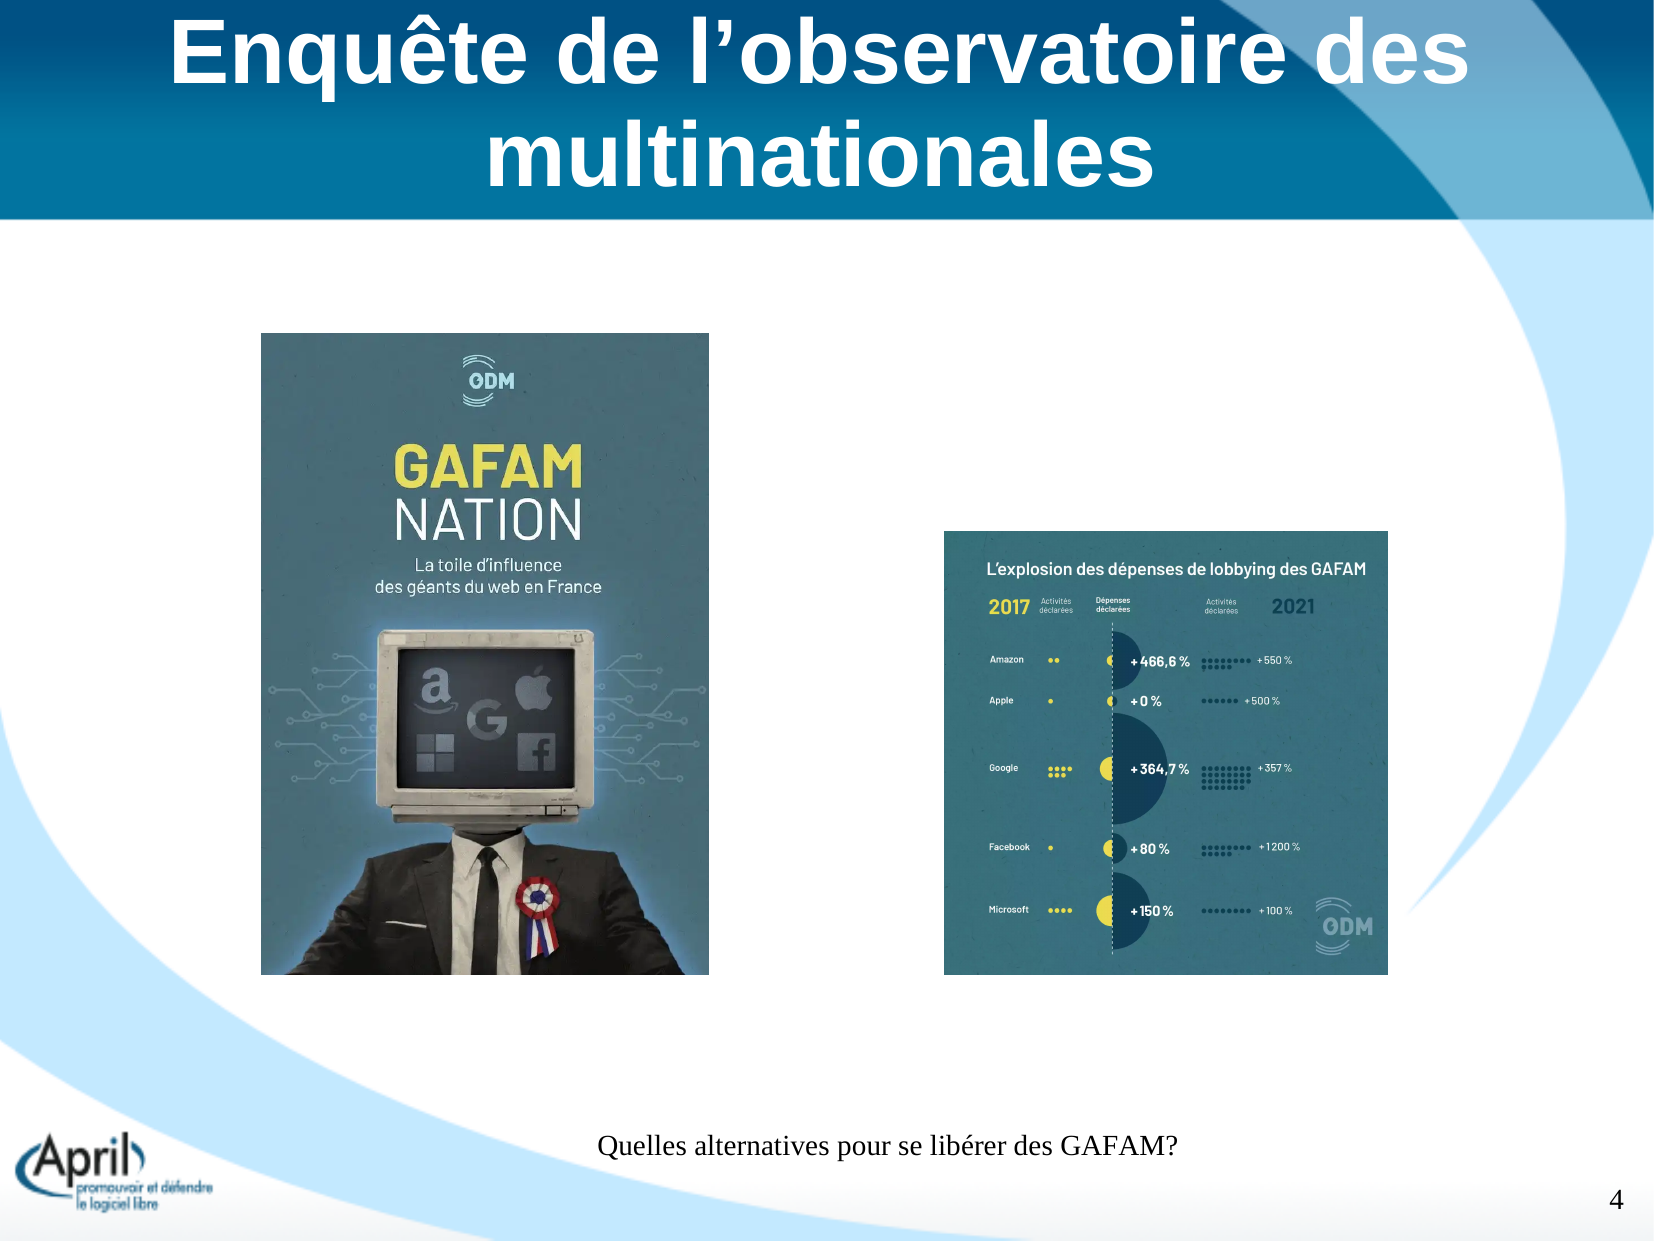

# Enquête de l’observatoire des multinationales
Quelles alternatives pour se libérer des GAFAM?
4